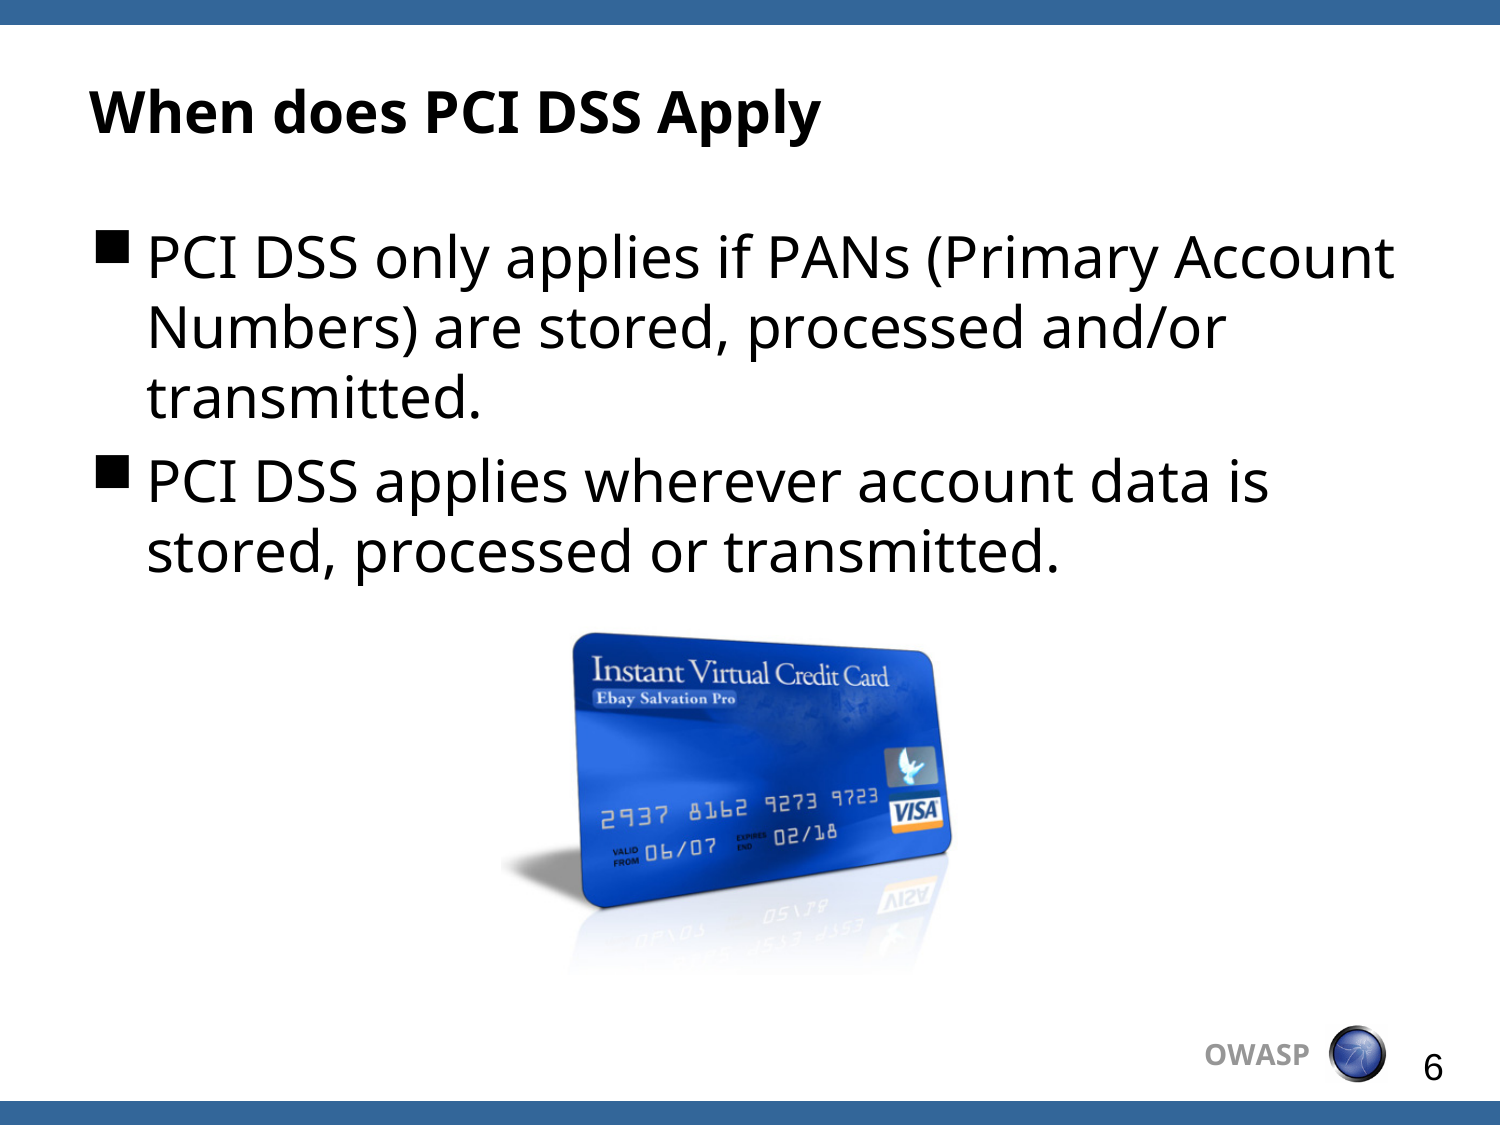

# When does PCI DSS Apply
PCI DSS only applies if PANs (Primary Account Numbers) are stored, processed and/or transmitted.
PCI DSS applies wherever account data is stored, processed or transmitted.
6